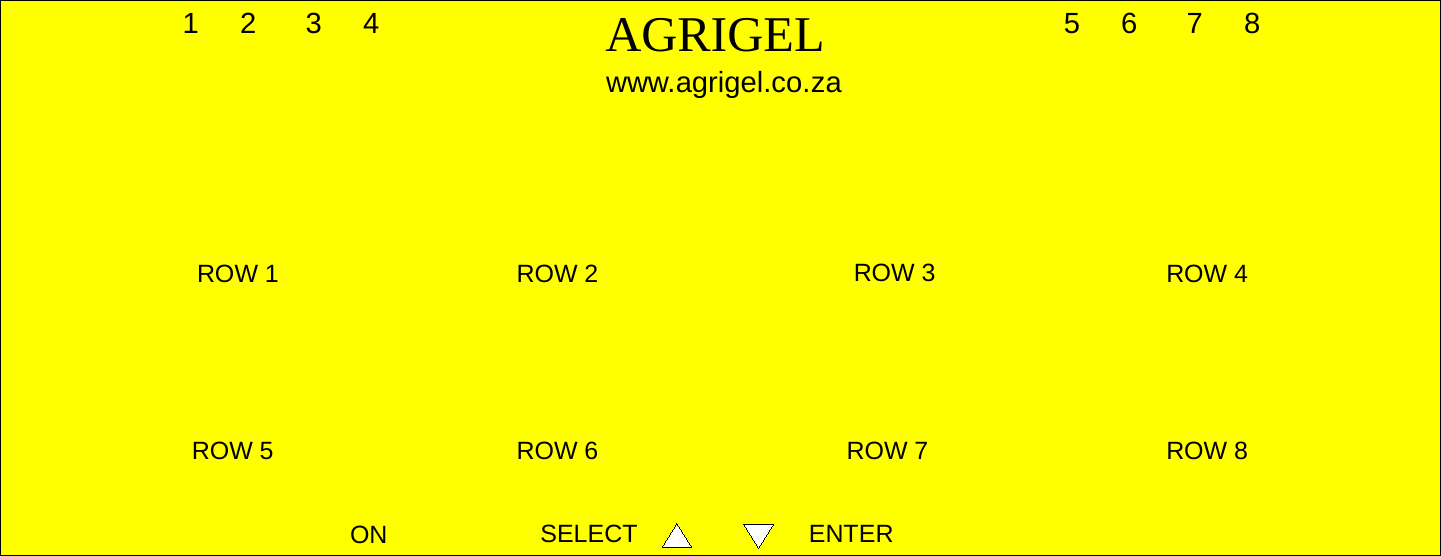

1 2 3 4
AGRIGEL
5 6 7 8
www.agrigel.co.za
ROW 3
ROW 1
ROW 2
ROW 4
ROW 5
ROW 6
ROW 7
ROW 8
SELECT
ENTER
ON